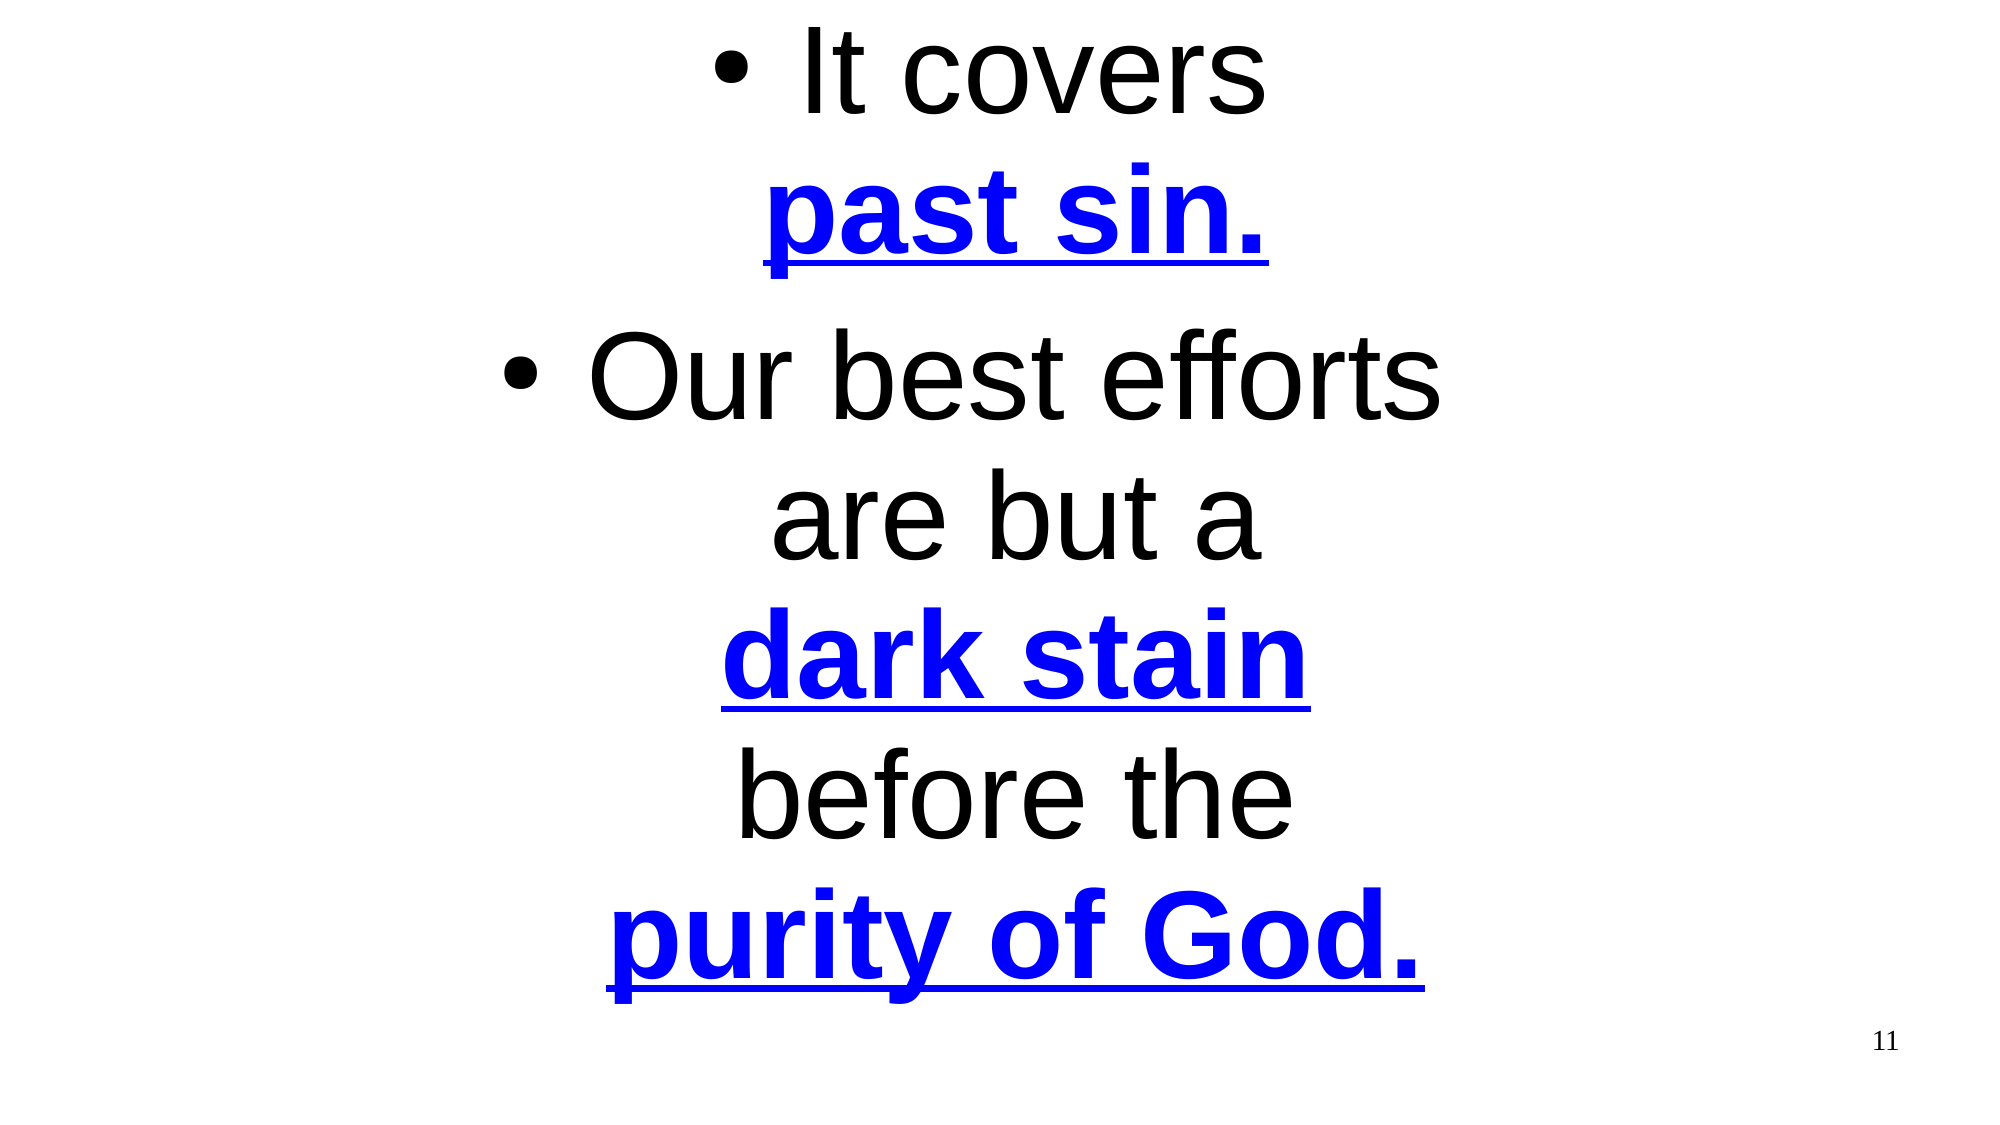

# It covers past sin.
 Our best efforts
are but a
dark stain
before the
purity of God.
11